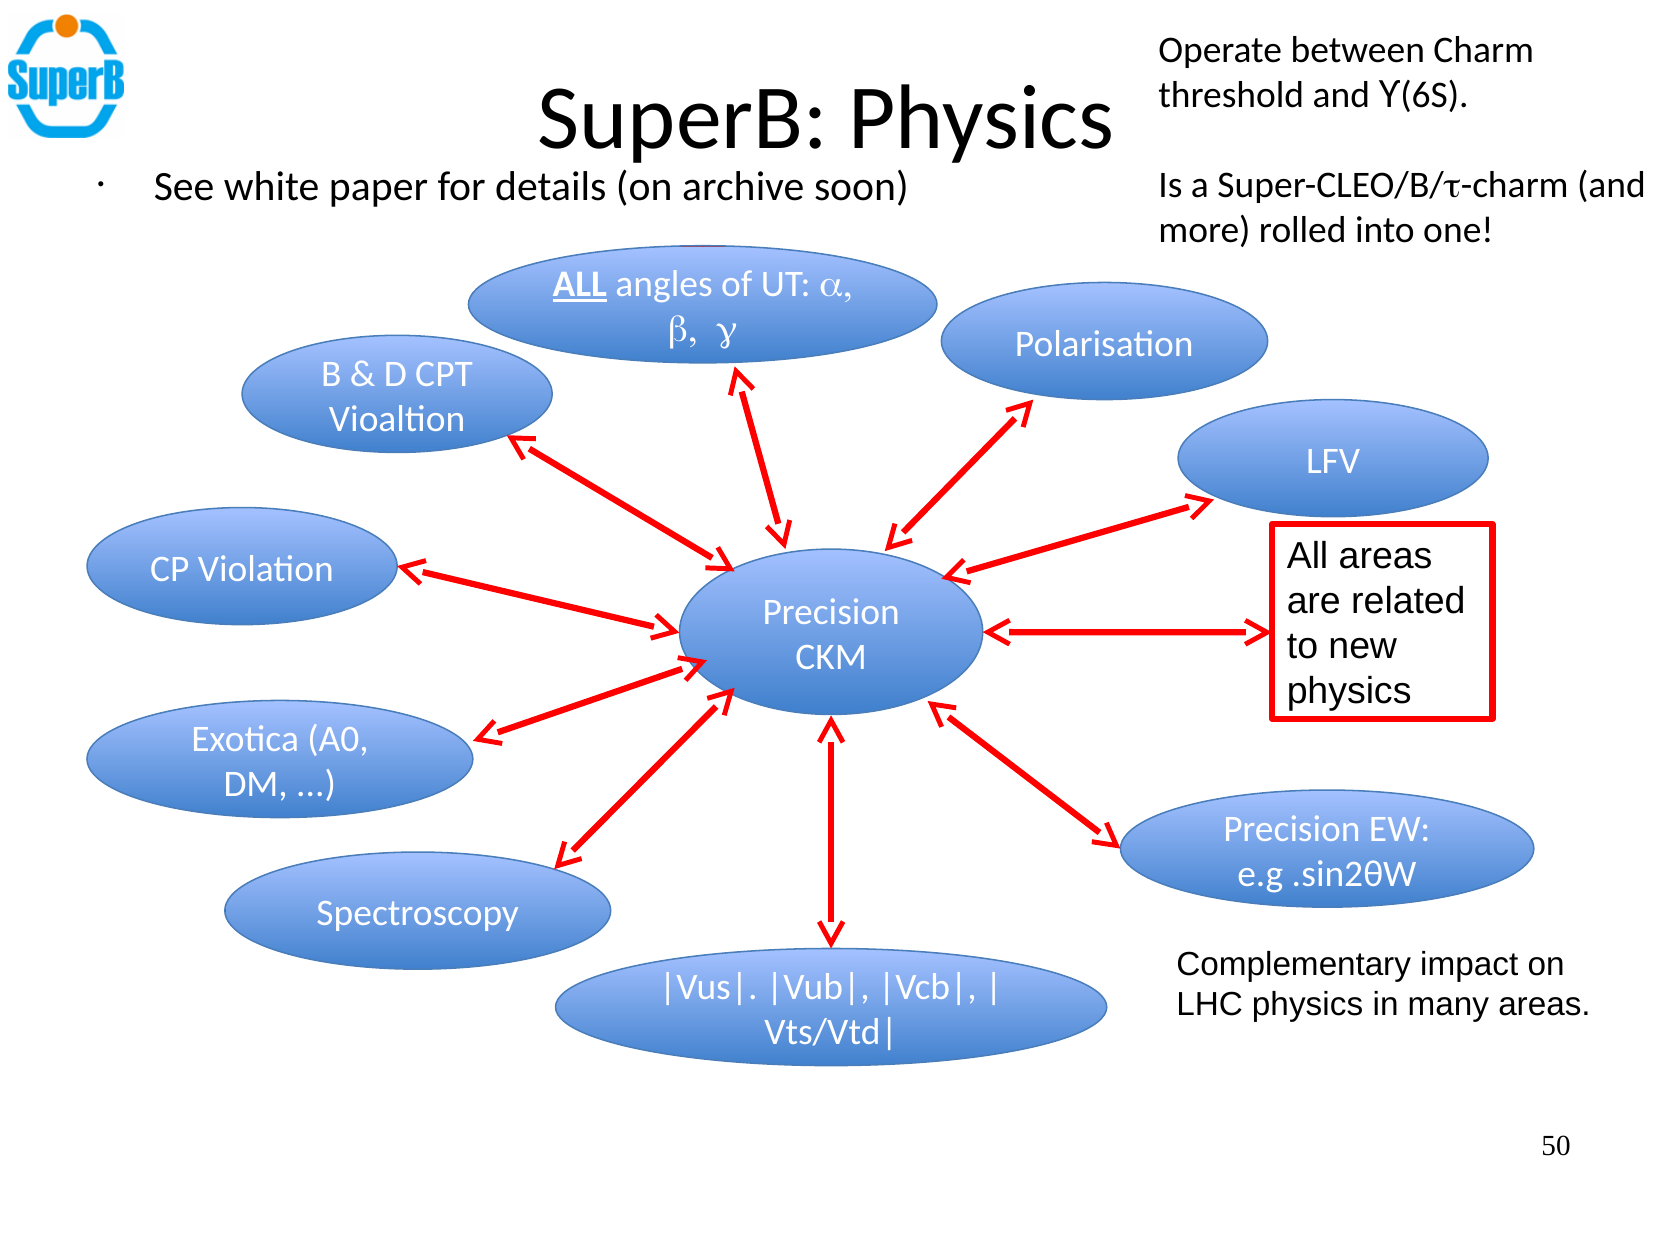

Operate between Charm
threshold and ϒ(6S).
Is a Super-CLEO/B/t-charm (and more) rolled into one!
# SuperB: Physics
See white paper for details (on archive soon)
The only experiment with access such a wide range of flavour observables.
(theoretically cleaner) inclusive measurements also accessible.
ALL angles of UT: a, b, g
Polarisation
B & D CPT Vioaltion
LFV
CP Violation
All areas are related to new physics
Precision CKM
Exotica (A0, DM, ...)
Precision EW:
e.g .sin2θW
Spectroscopy
Complementary impact on LHC physics in many areas.
|Vus|. |Vub|, |Vcb|, |Vts/Vtd|
50